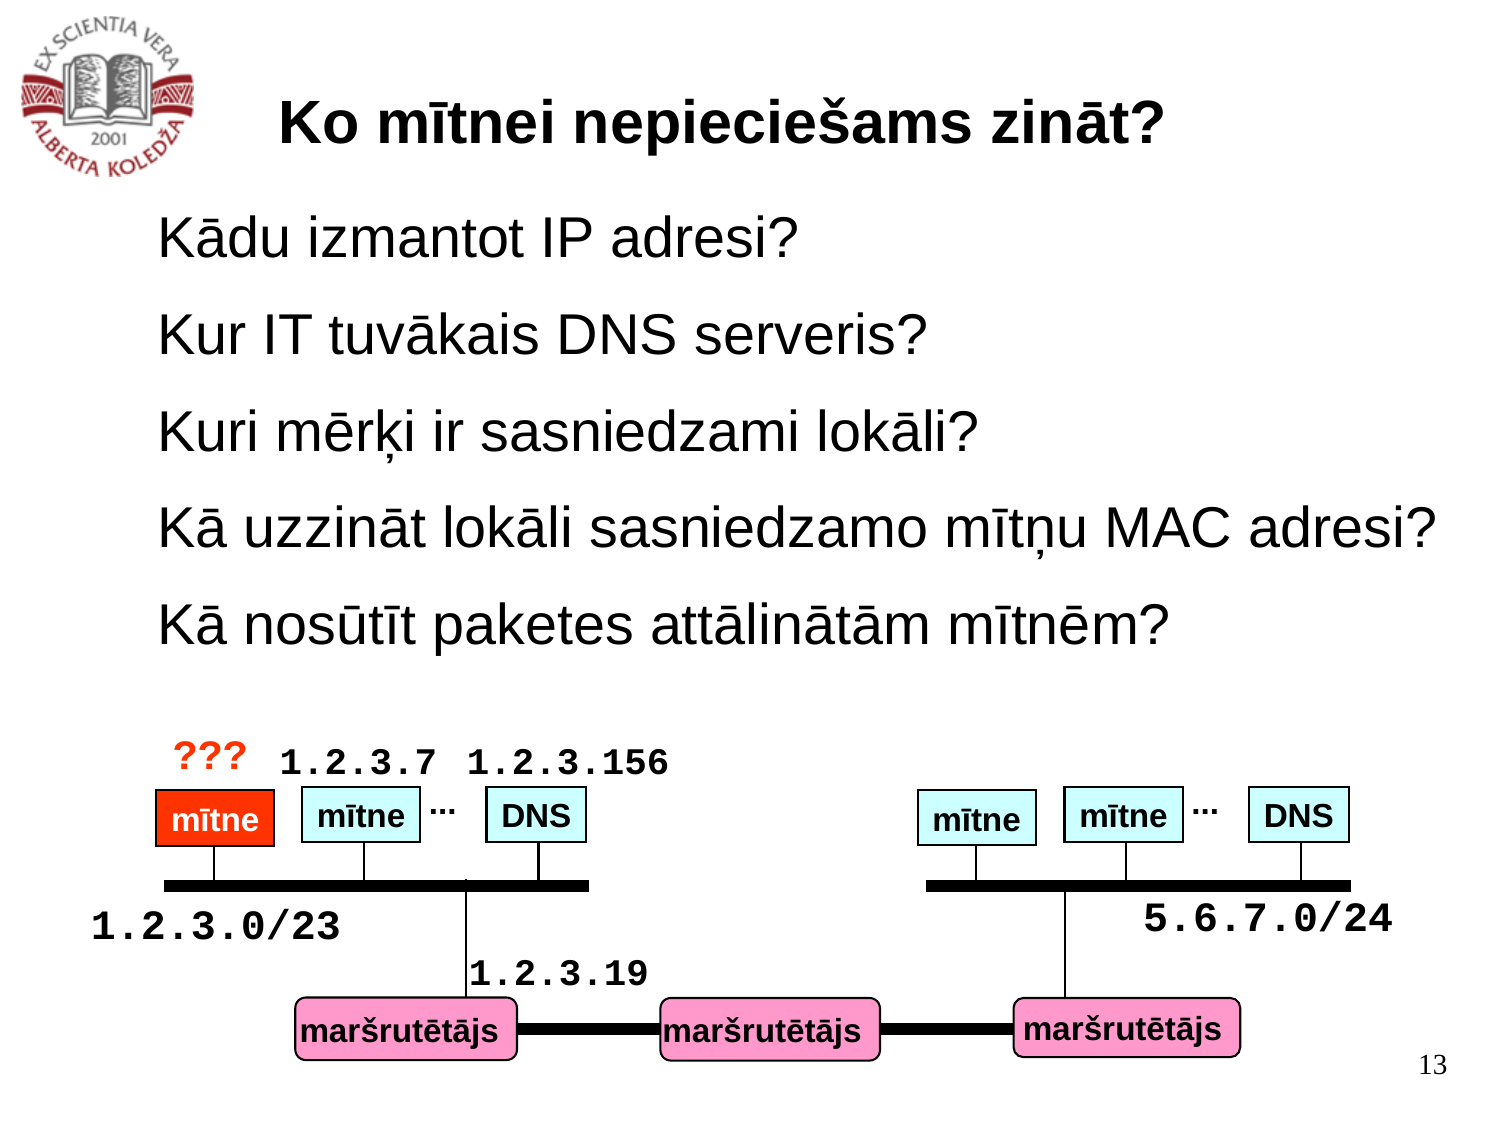

# Ko mītnei nepieciešams zināt?
Kādu izmantot IP adresi?
Kur IT tuvākais DNS serveris?
Kuri mērķi ir sasniedzami lokāli?
Kā uzzināt lokāli sasniedzamo mītņu MAC adresi?
Kā nosūtīt paketes attālinātām mītnēm?
???
1.2.3.7
1.2.3.156
...
...
mītne
DNS
mītne
DNS
mītne
mītne
5.6.7.0/24
1.2.3.0/23
1.2.3.19
maršrutētājs
maršrutētājs
maršrutētājs